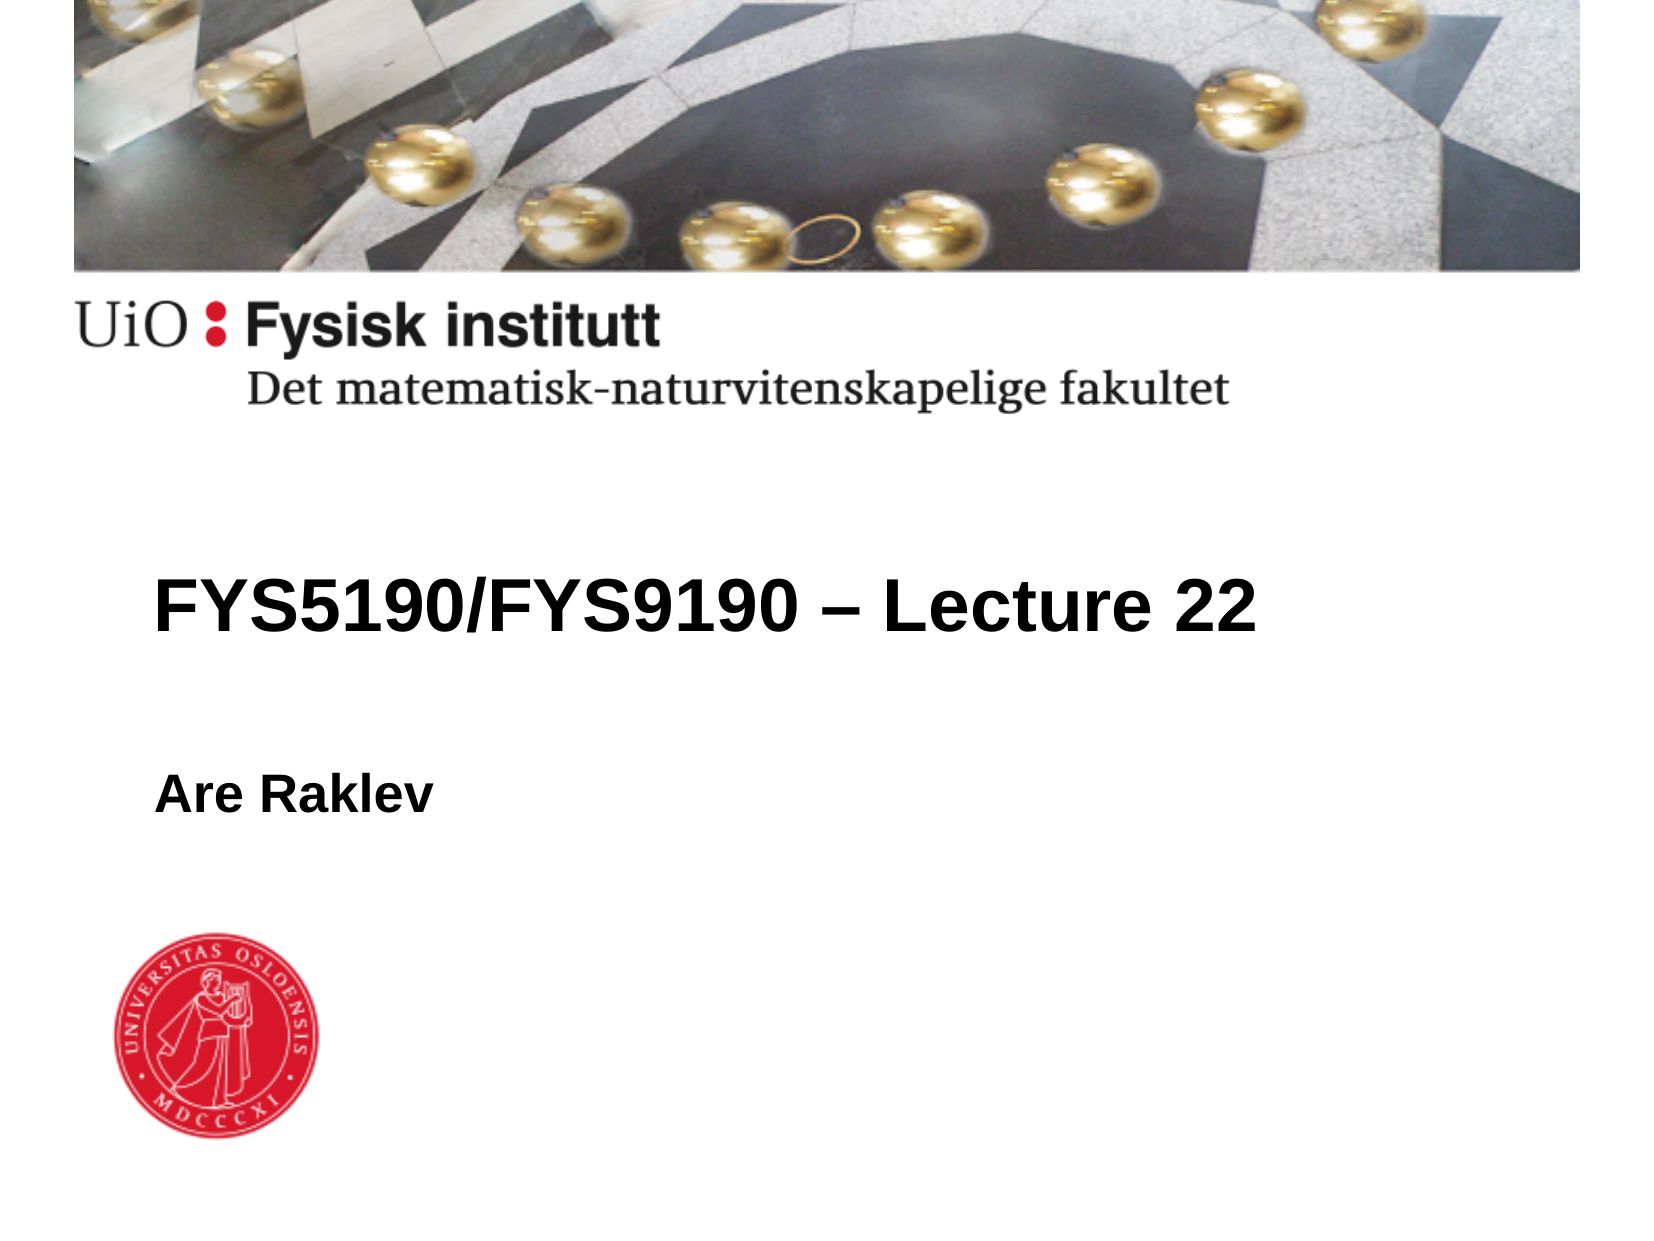

FYS5190/FYS9190 – Lecture 22
# Are Raklev